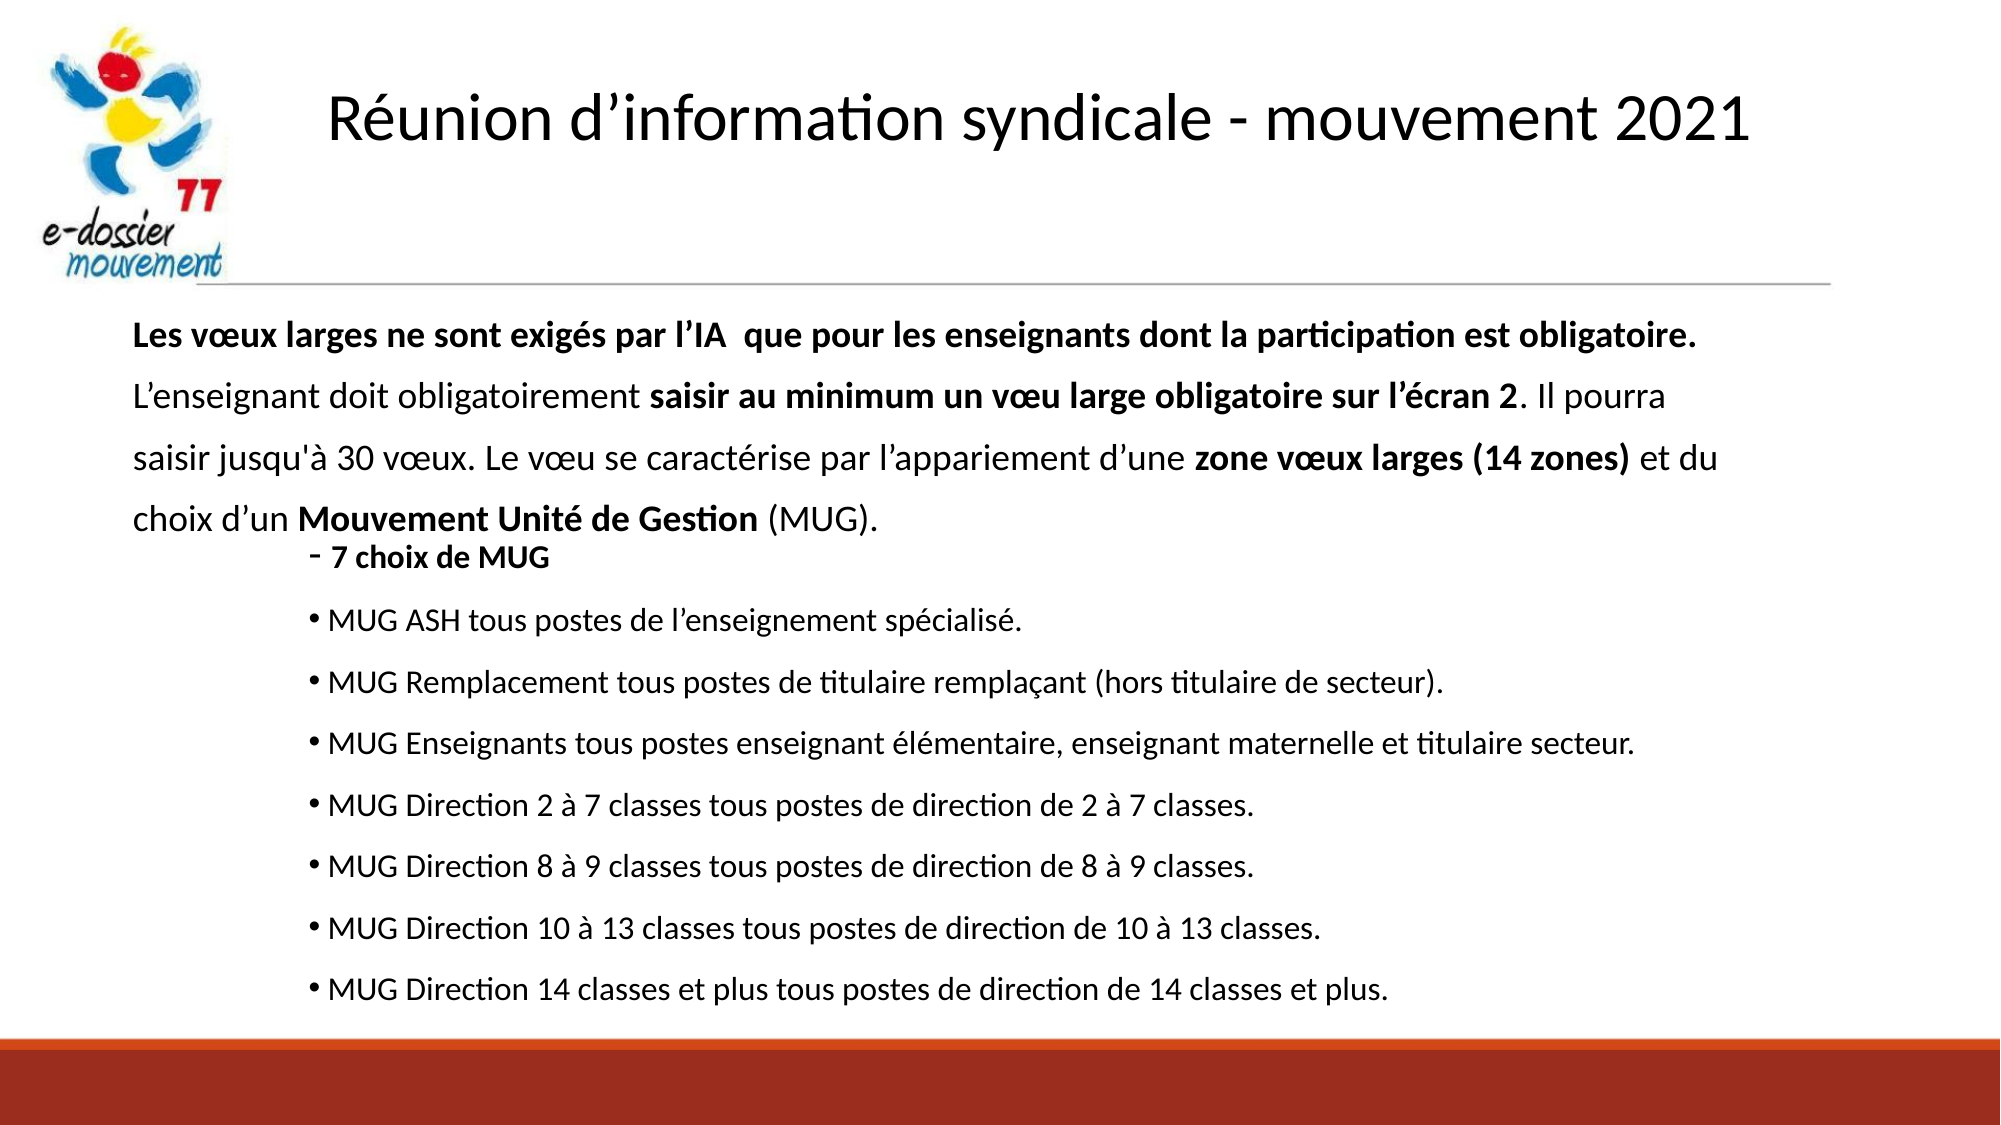

Réunion d’information syndicale - mouvement 2021
Les vœux larges ne sont exigés par l’IA que pour les enseignants dont la participation est obligatoire. L’enseignant doit obligatoirement saisir au minimum un vœu large obligatoire sur l’écran 2. Il pourra saisir jusqu'à 30 vœux. Le vœu se caractérise par l’appariement d’une zone vœux larges (14 zones) et du choix d’un Mouvement Unité de Gestion (MUG).
- 7 choix de MUG
 MUG ASH tous postes de l’enseignement spécialisé.
 MUG Remplacement tous postes de titulaire remplaçant (hors titulaire de secteur).
 MUG Enseignants tous postes enseignant élémentaire, enseignant maternelle et titulaire secteur.
 MUG Direction 2 à 7 classes tous postes de direction de 2 à 7 classes.
 MUG Direction 8 à 9 classes tous postes de direction de 8 à 9 classes.
 MUG Direction 10 à 13 classes tous postes de direction de 10 à 13 classes.
 MUG Direction 14 classes et plus tous postes de direction de 14 classes et plus.